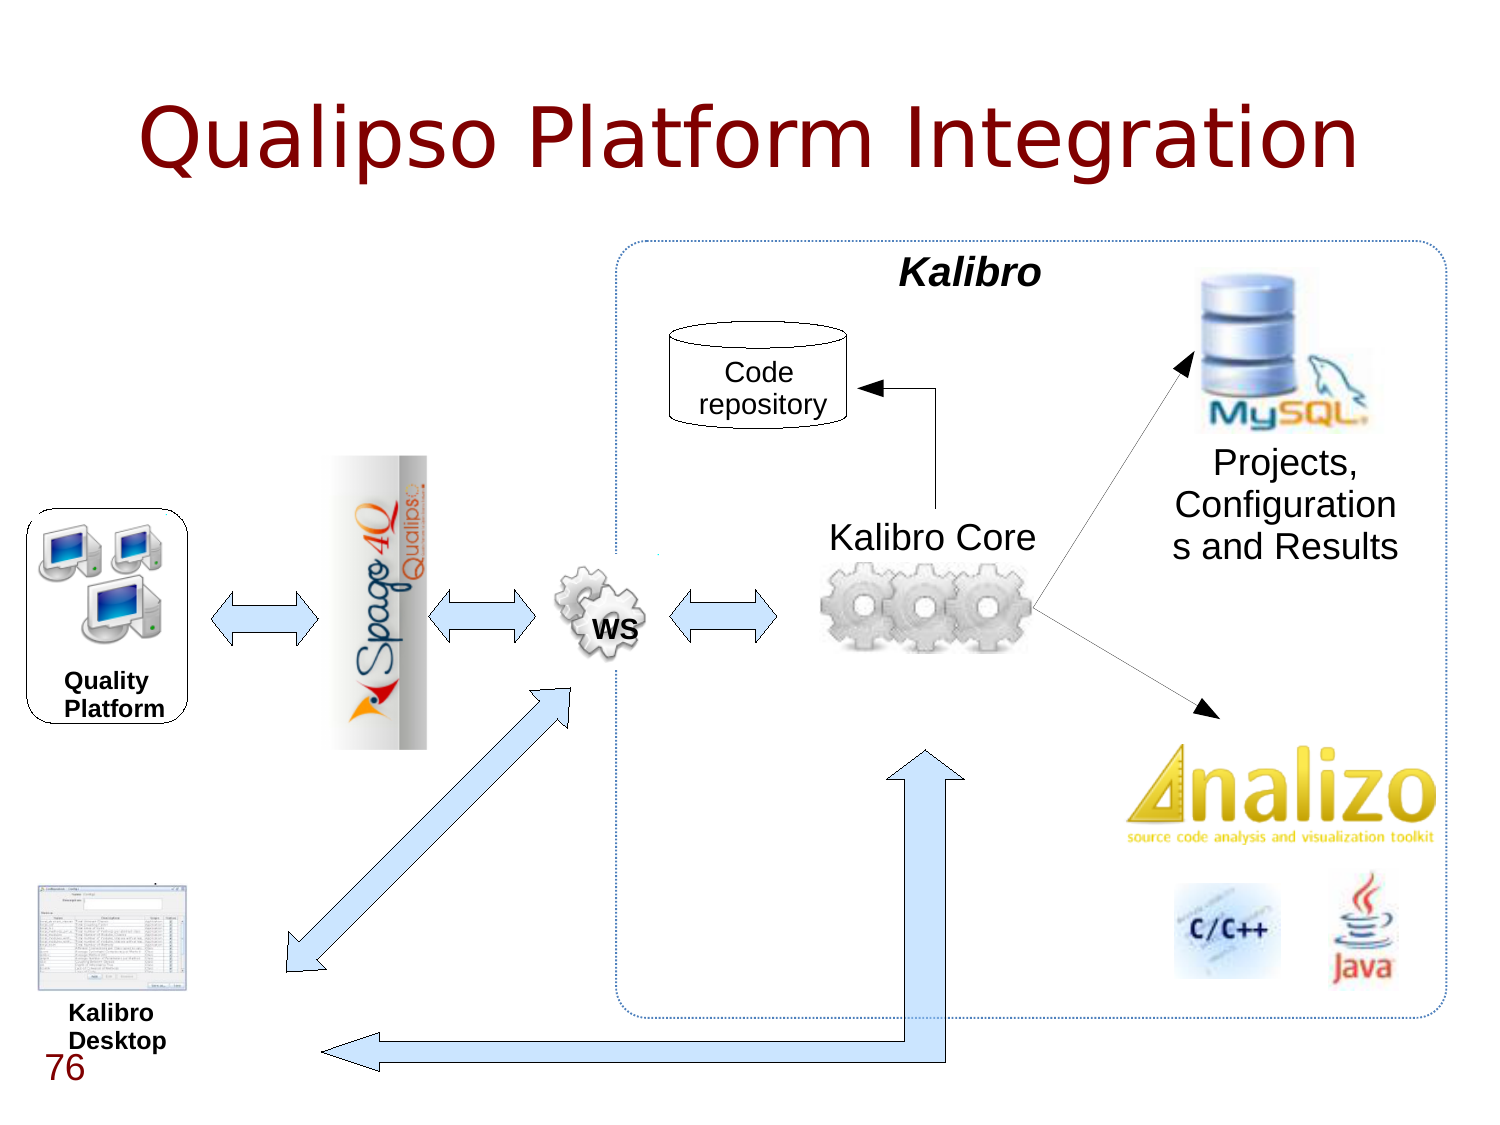

# Qualipso Platform Integration
Kalibro
Code
repository
Projects, Configurations and Results
Quality
Platform
Kalibro Core
WS
Kalibro
Desktop